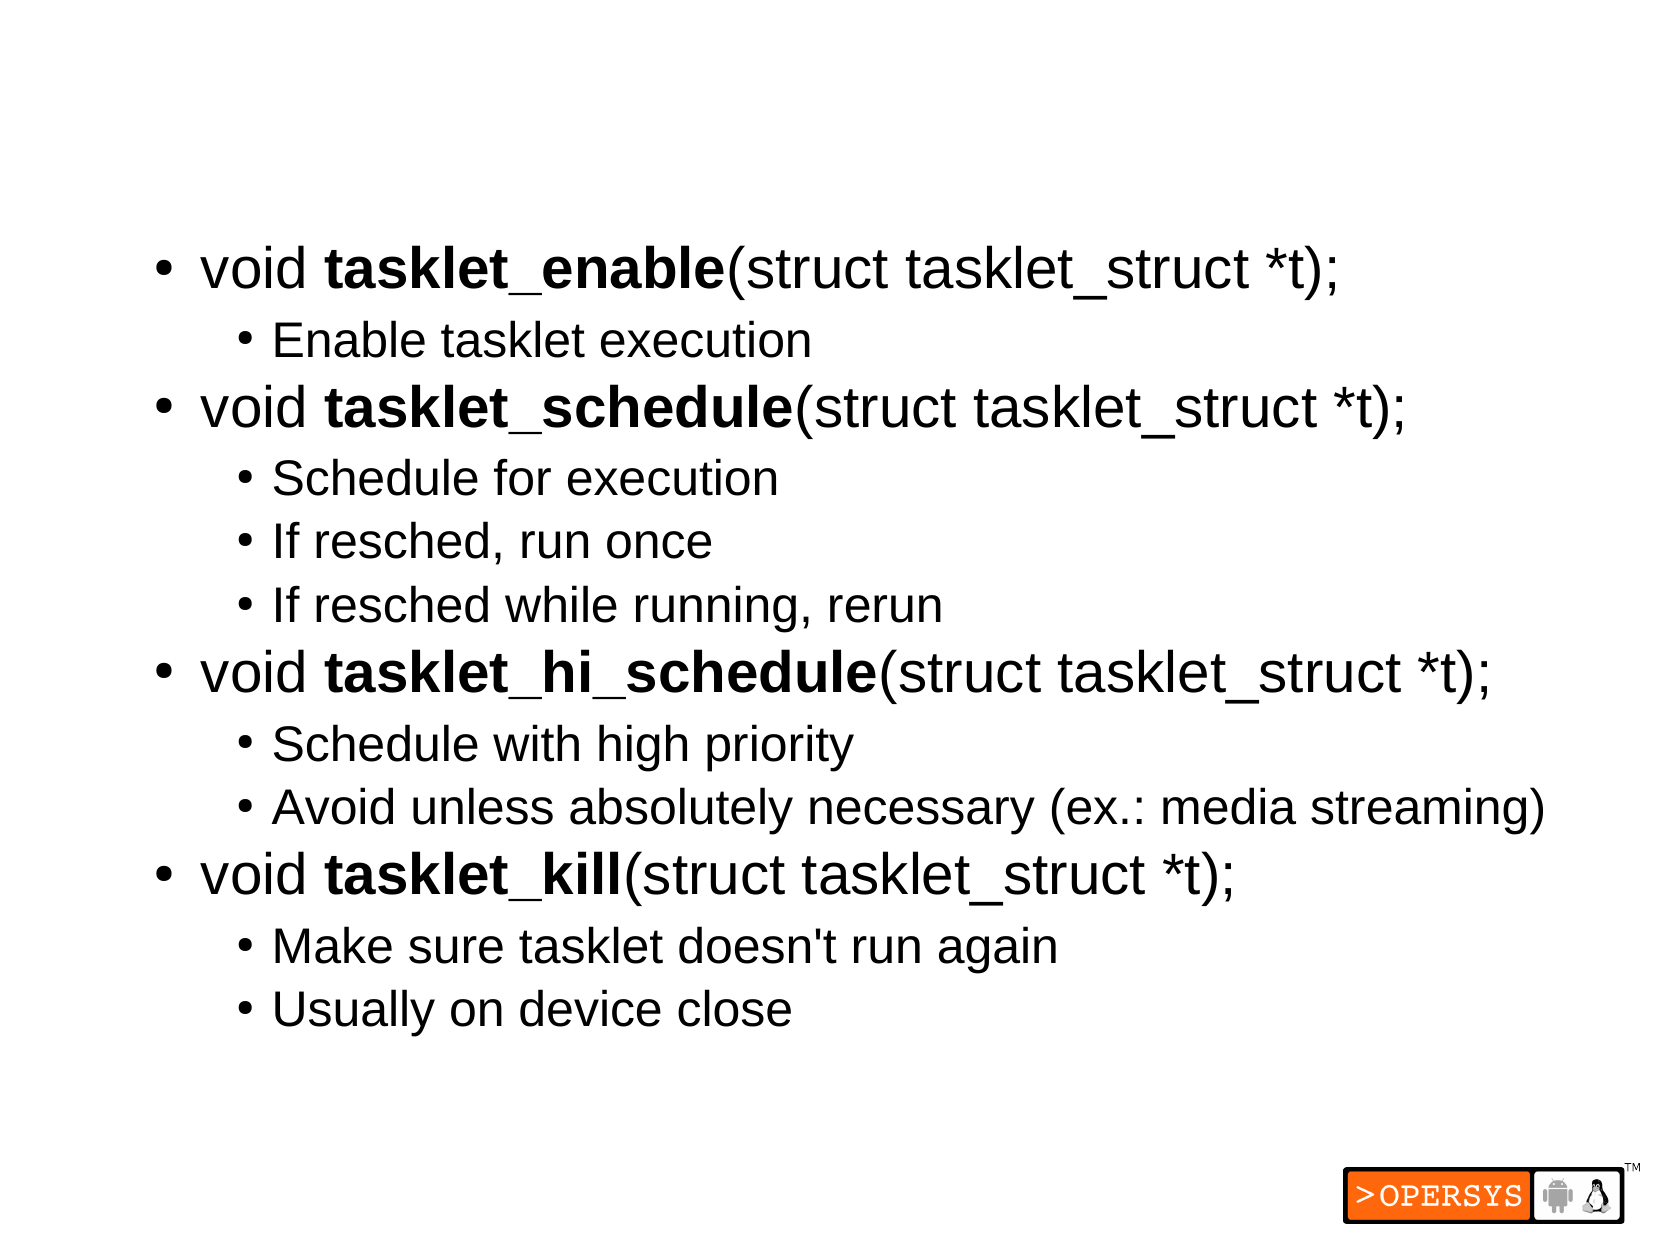

# void tasklet_enable(struct tasklet_struct *t);
Enable tasklet execution
void tasklet_schedule(struct tasklet_struct *t);
Schedule for execution
If resched, run once
If resched while running, rerun
void tasklet_hi_schedule(struct tasklet_struct *t);
Schedule with high priority
Avoid unless absolutely necessary (ex.: media streaming)
void tasklet_kill(struct tasklet_struct *t);
Make sure tasklet doesn't run again
Usually on device close